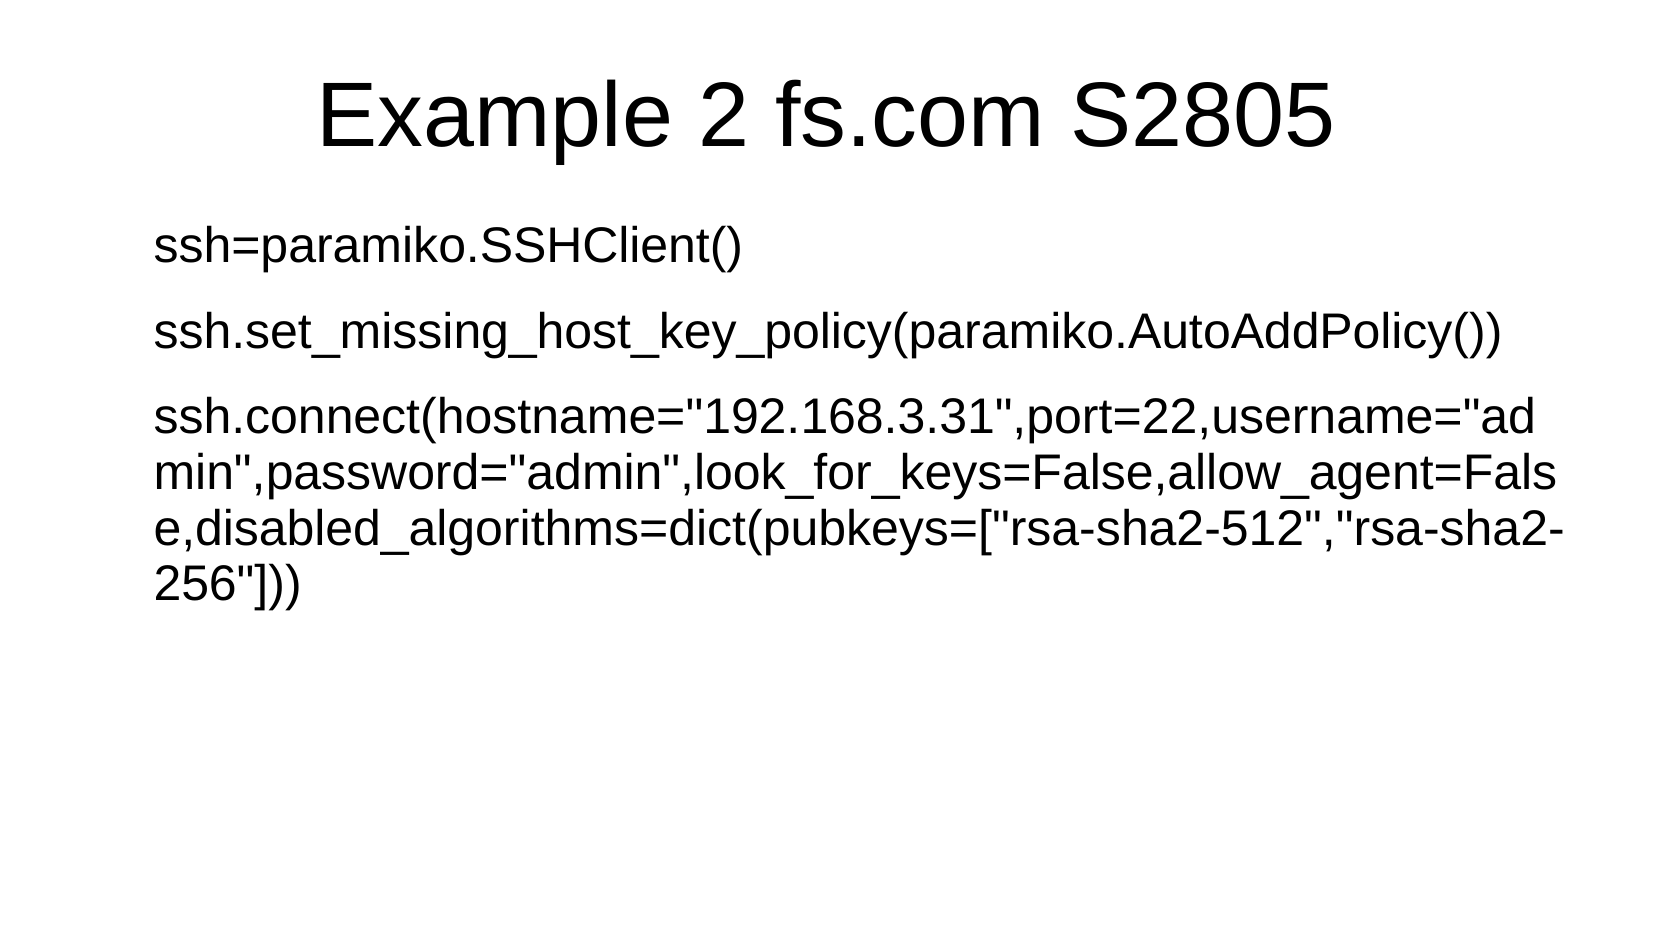

# Example 2 fs.com S2805
ssh=paramiko.SSHClient()
ssh.set_missing_host_key_policy(paramiko.AutoAddPolicy())
ssh.connect(hostname="192.168.3.31",port=22,username="admin",password="admin",look_for_keys=False,allow_agent=False,disabled_algorithms=dict(pubkeys=["rsa-sha2-512","rsa-sha2-256"]))